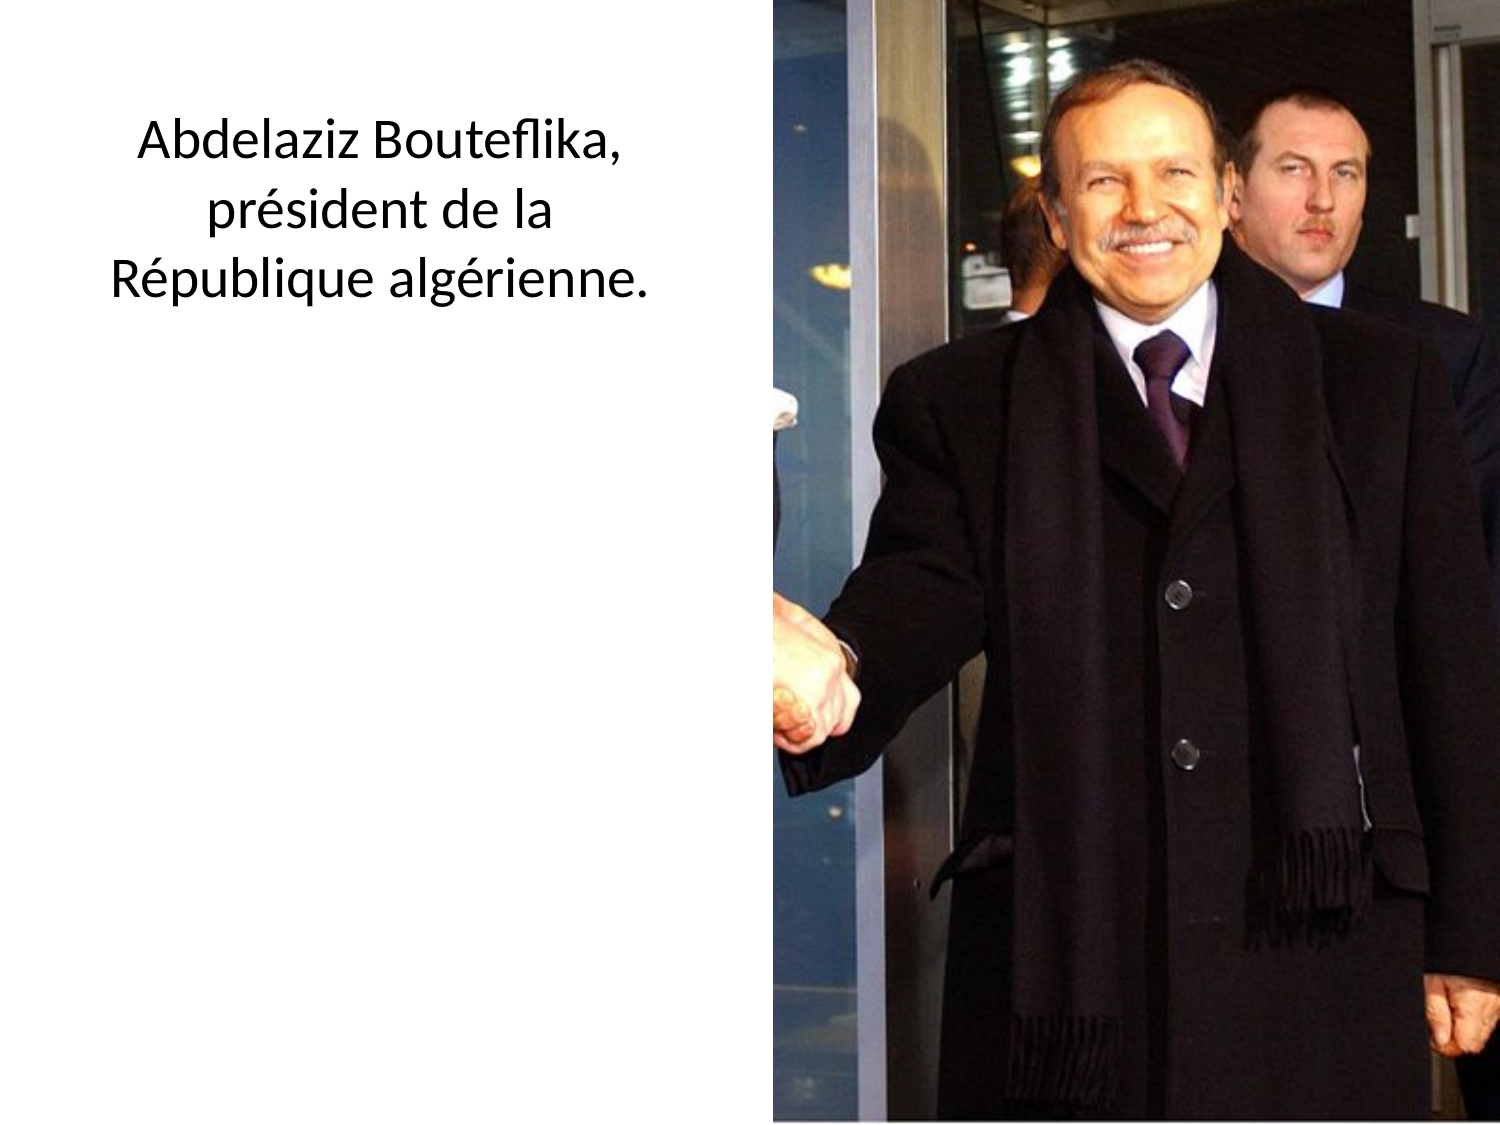

# Abdelaziz Bouteflika, président de la République algérienne.